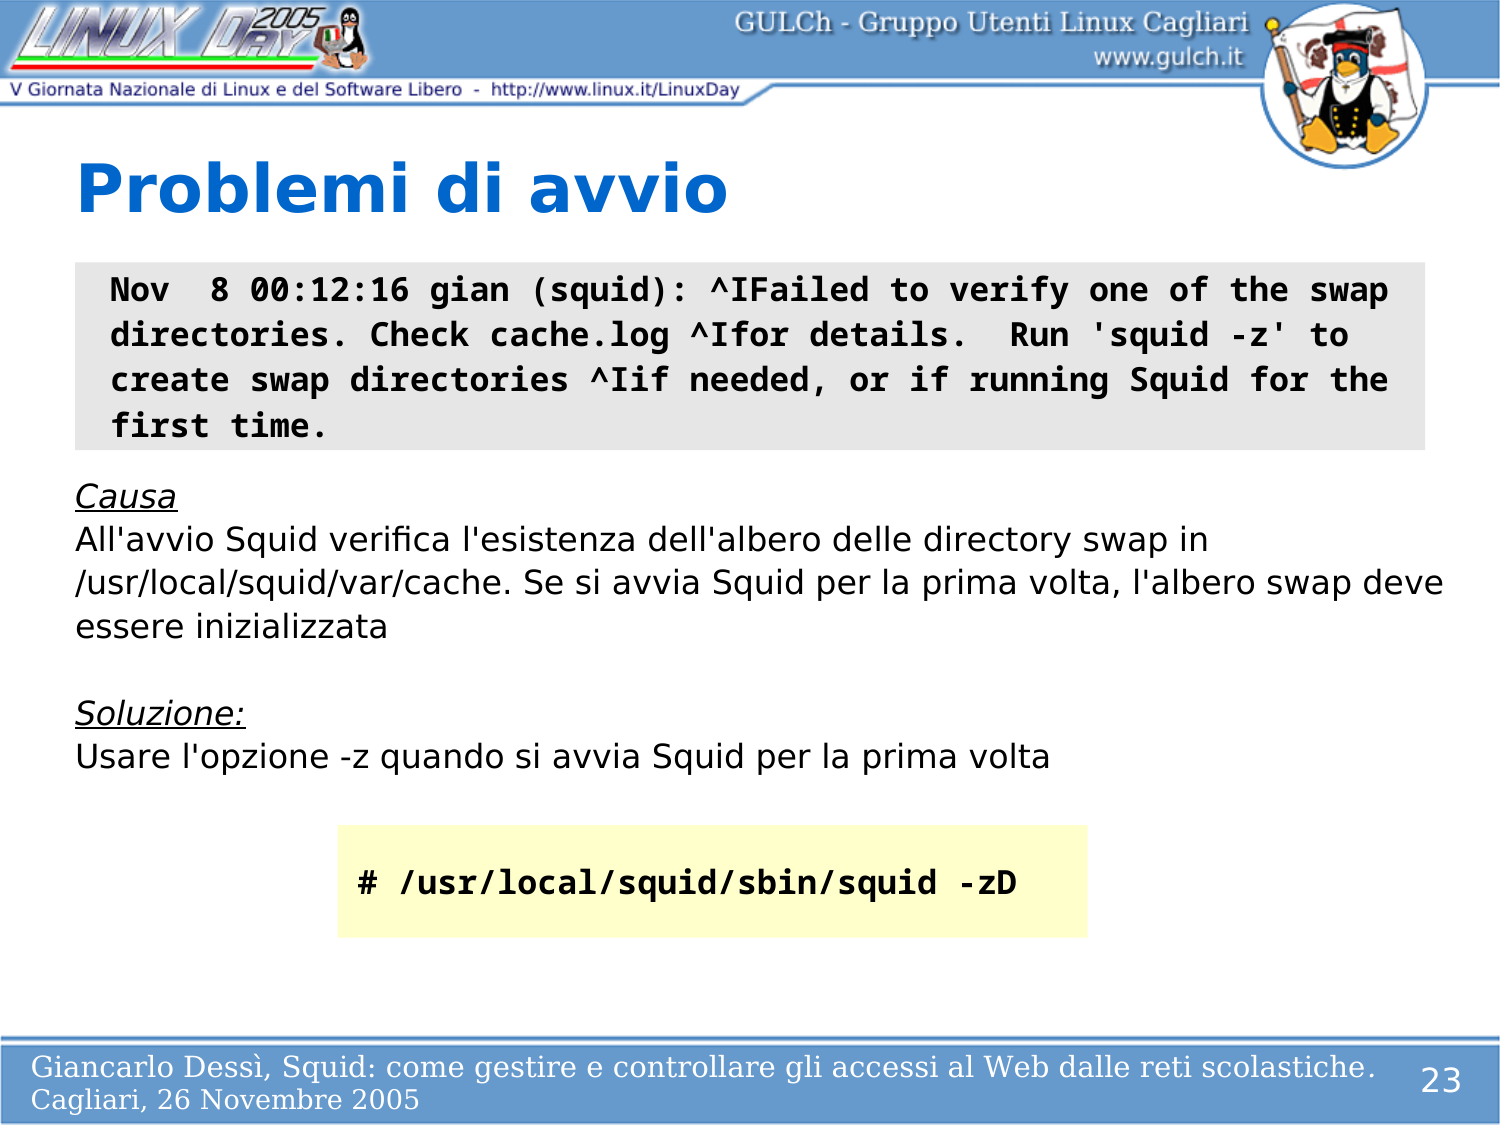

Problemi di avvio
Nov 8 00:12:16 gian (squid): ^IFailed to verify one of the swap directories. Check cache.log ^Ifor details. Run 'squid -z' to create swap directories ^Iif needed, or if running Squid for the first time.
Causa
All'avvio Squid verifica l'esistenza dell'albero delle directory swap in
/usr/local/squid/var/cache. Se si avvia Squid per la prima volta, l'albero swap deve
essere inizializzata
Soluzione:
Usare l'opzione -z quando si avvia Squid per la prima volta
 # /usr/local/squid/sbin/squid -zD